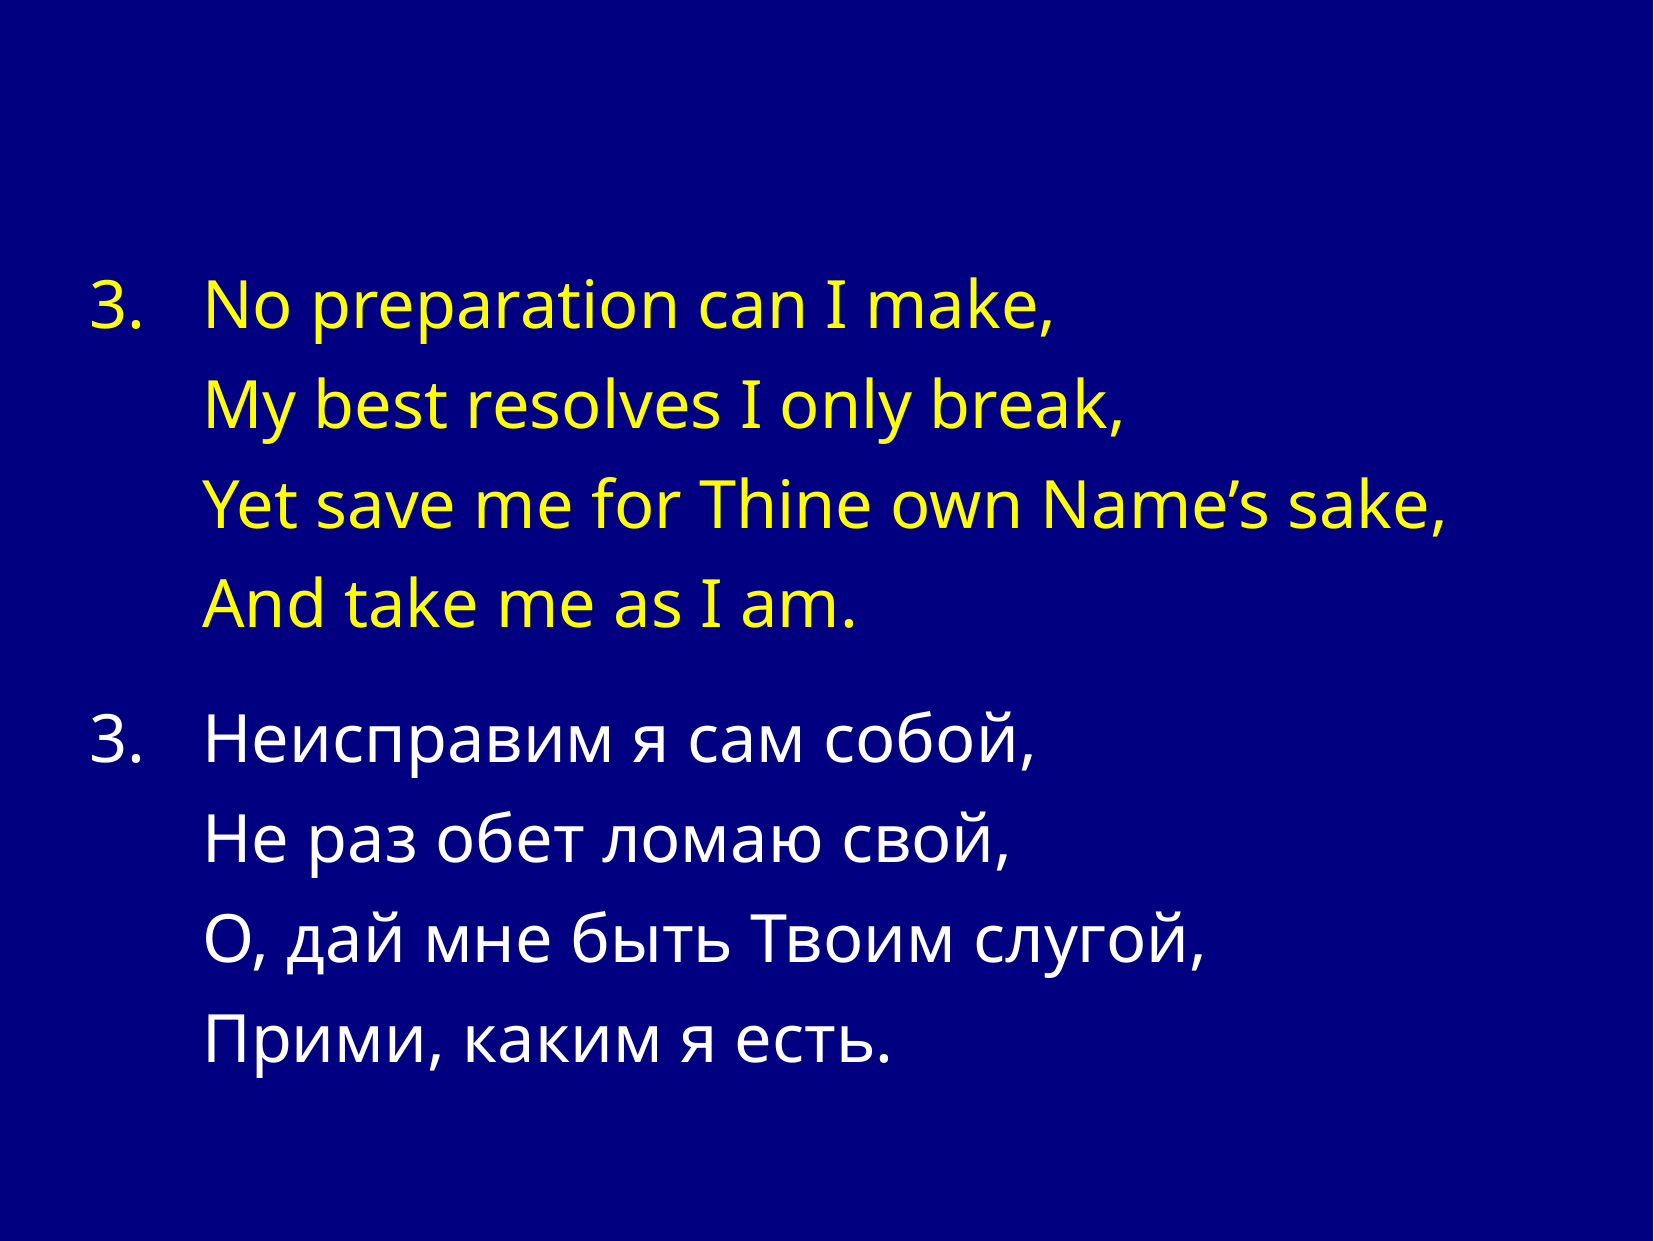

3.	No preparation can I make,
	My best resolves I only break,
	Yet save me for Thine own Name’s sake,
	And take me as I am.
3.	Неисправим я сам собой,
	Не раз обет ломаю свой,
	О, дай мне быть Твоим слугой,
	Прими, каким я есть.